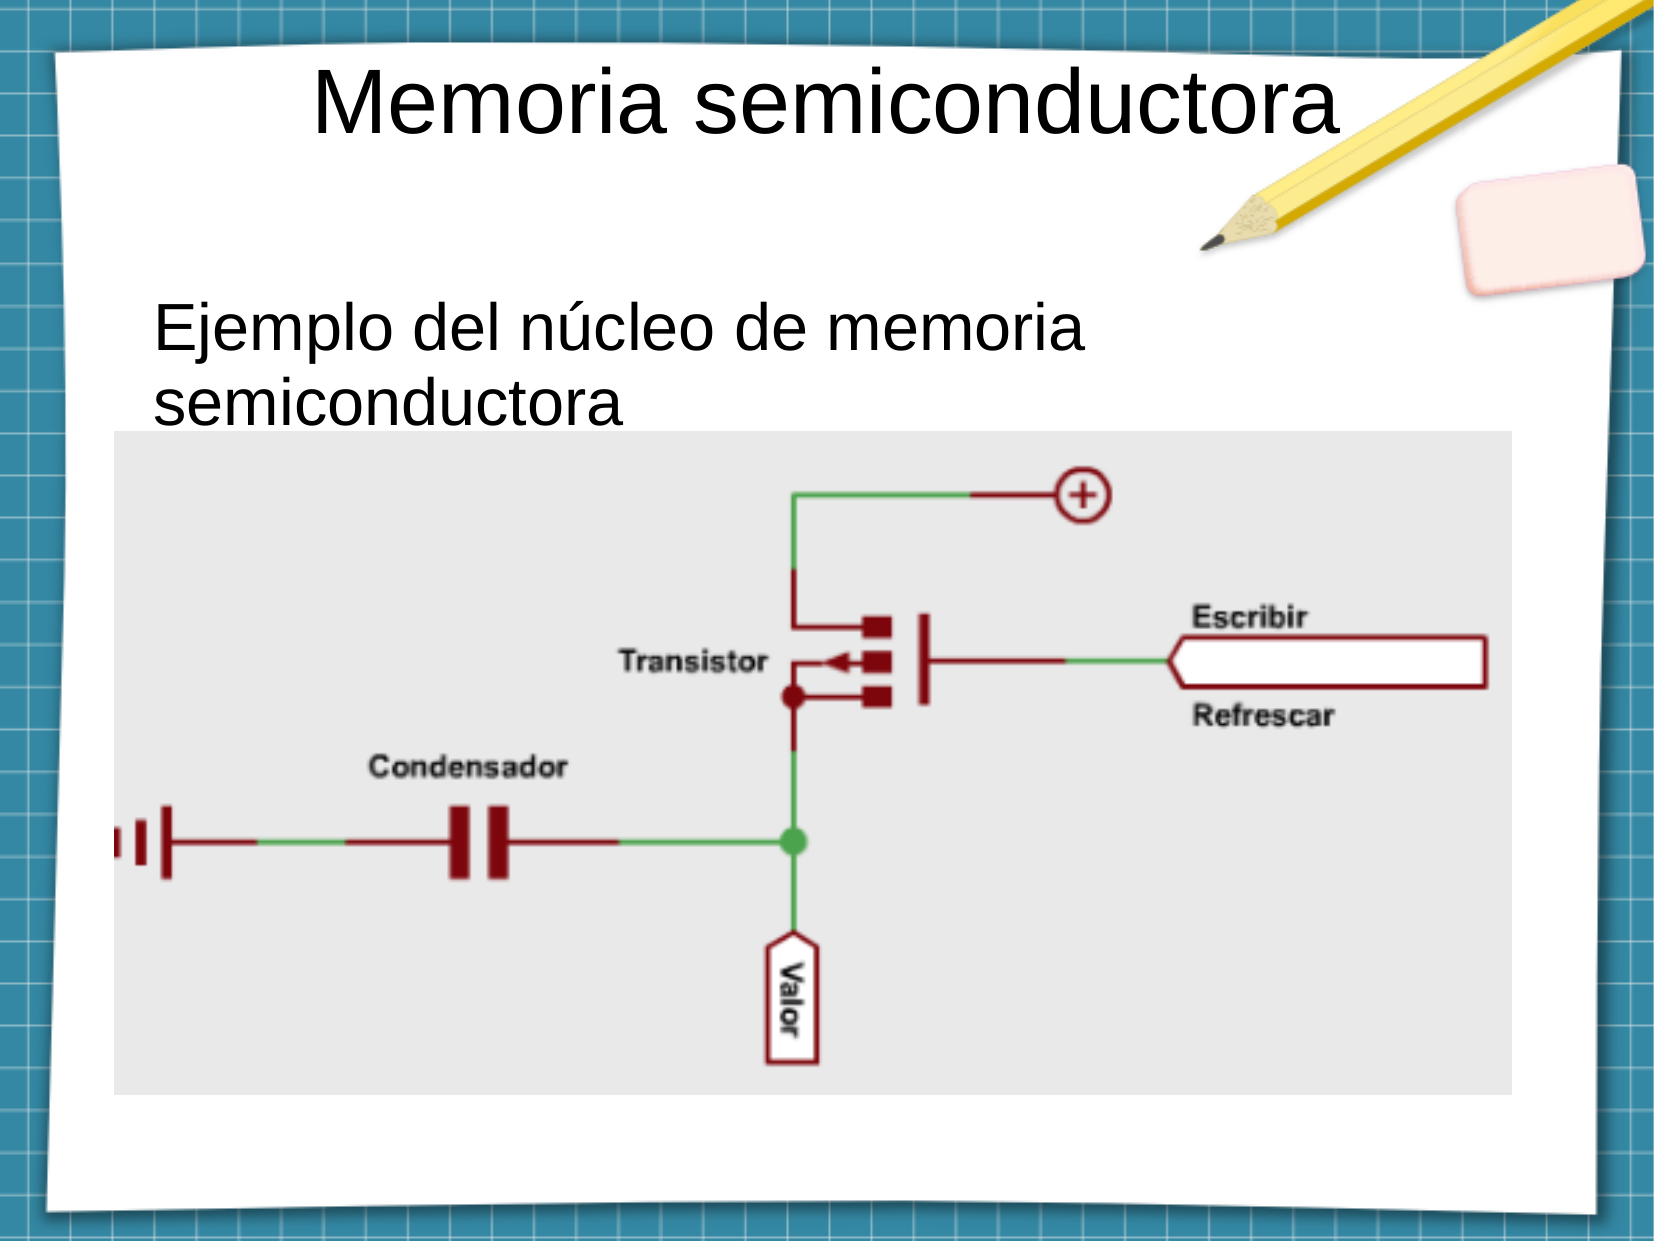

# Memoria semiconductora
Ejemplo del núcleo de memoria semiconductora